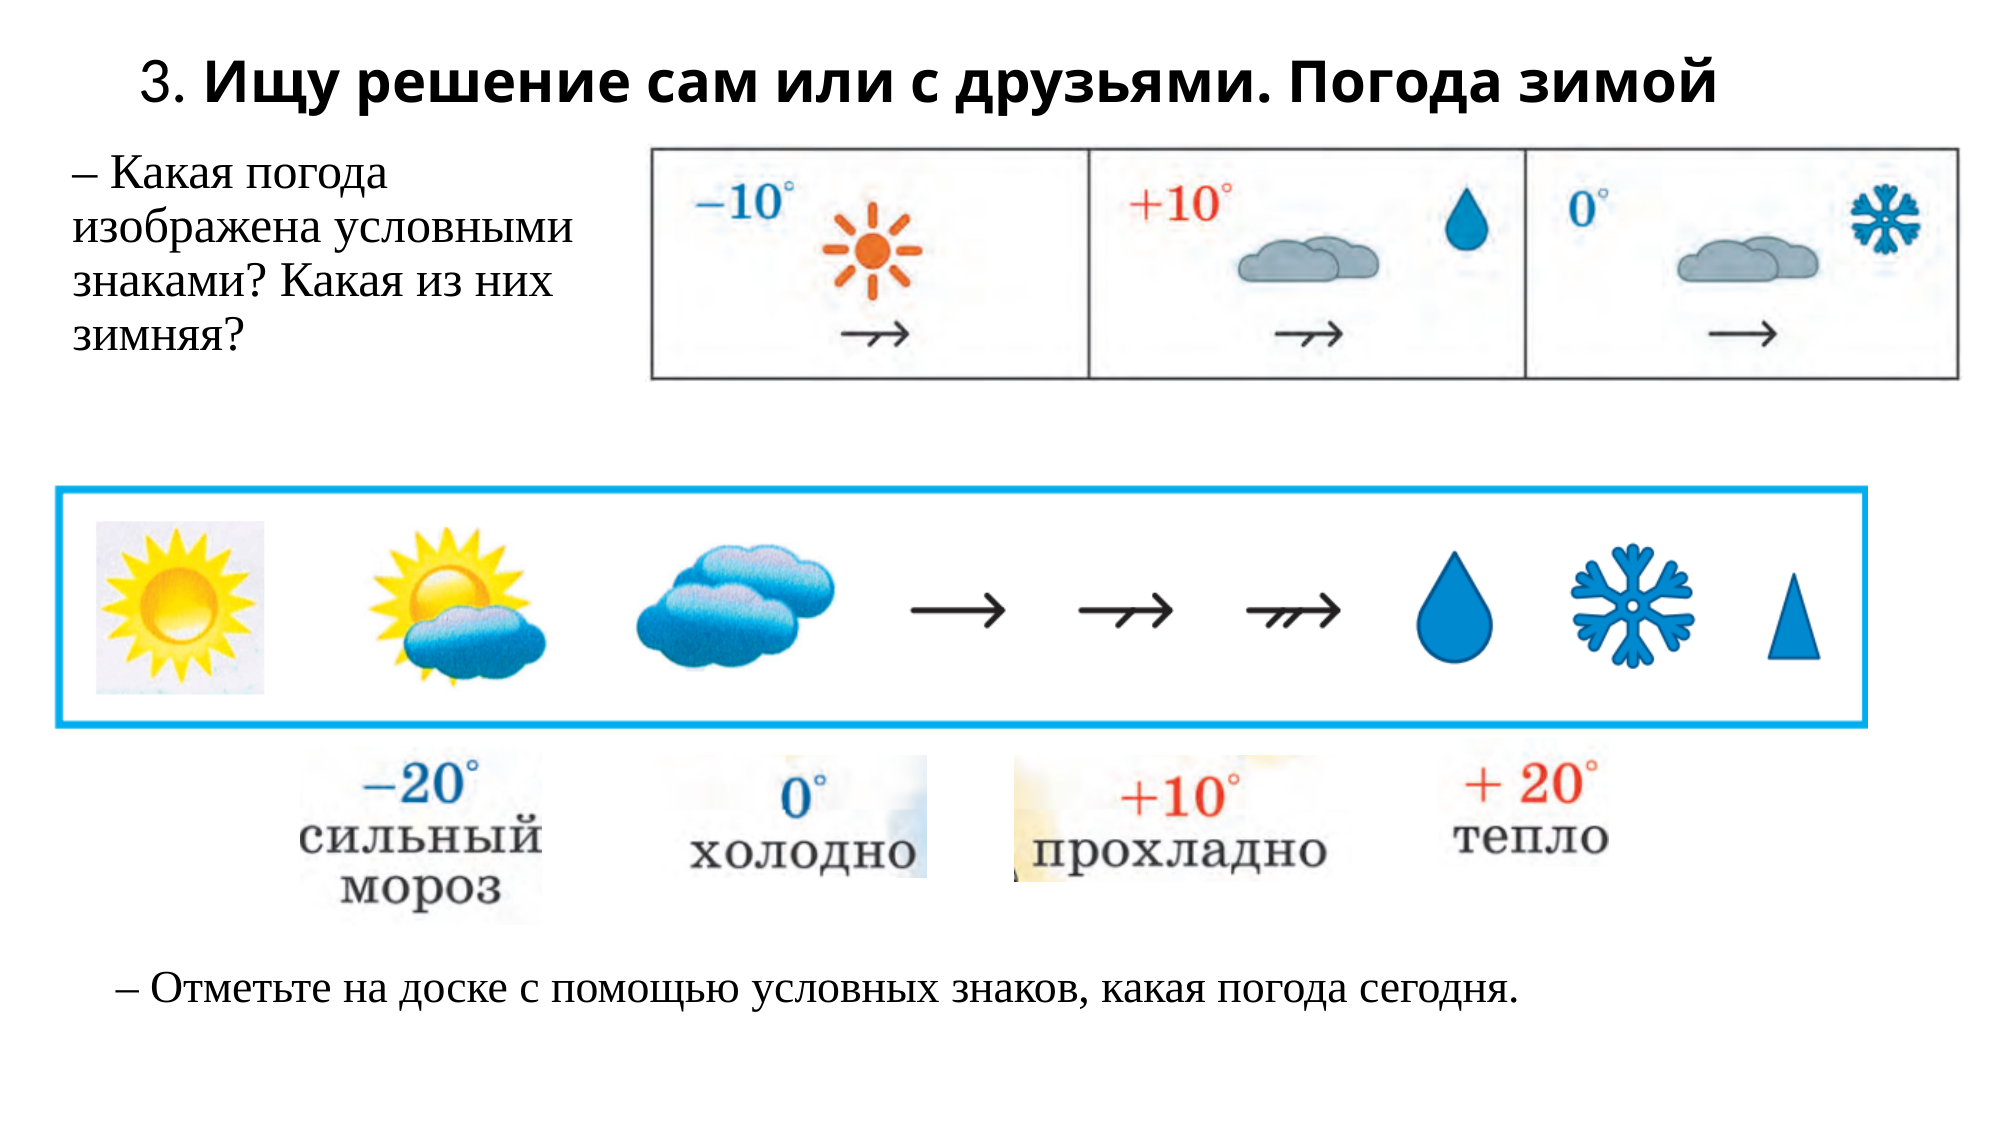

3. Ищу решение сам или с друзьями. Погода зимой
# – Какая погода изображена условными знаками? Какая из них зимняя?
– Отметьте на доске с помощью условных знаков, какая погода сегодня.